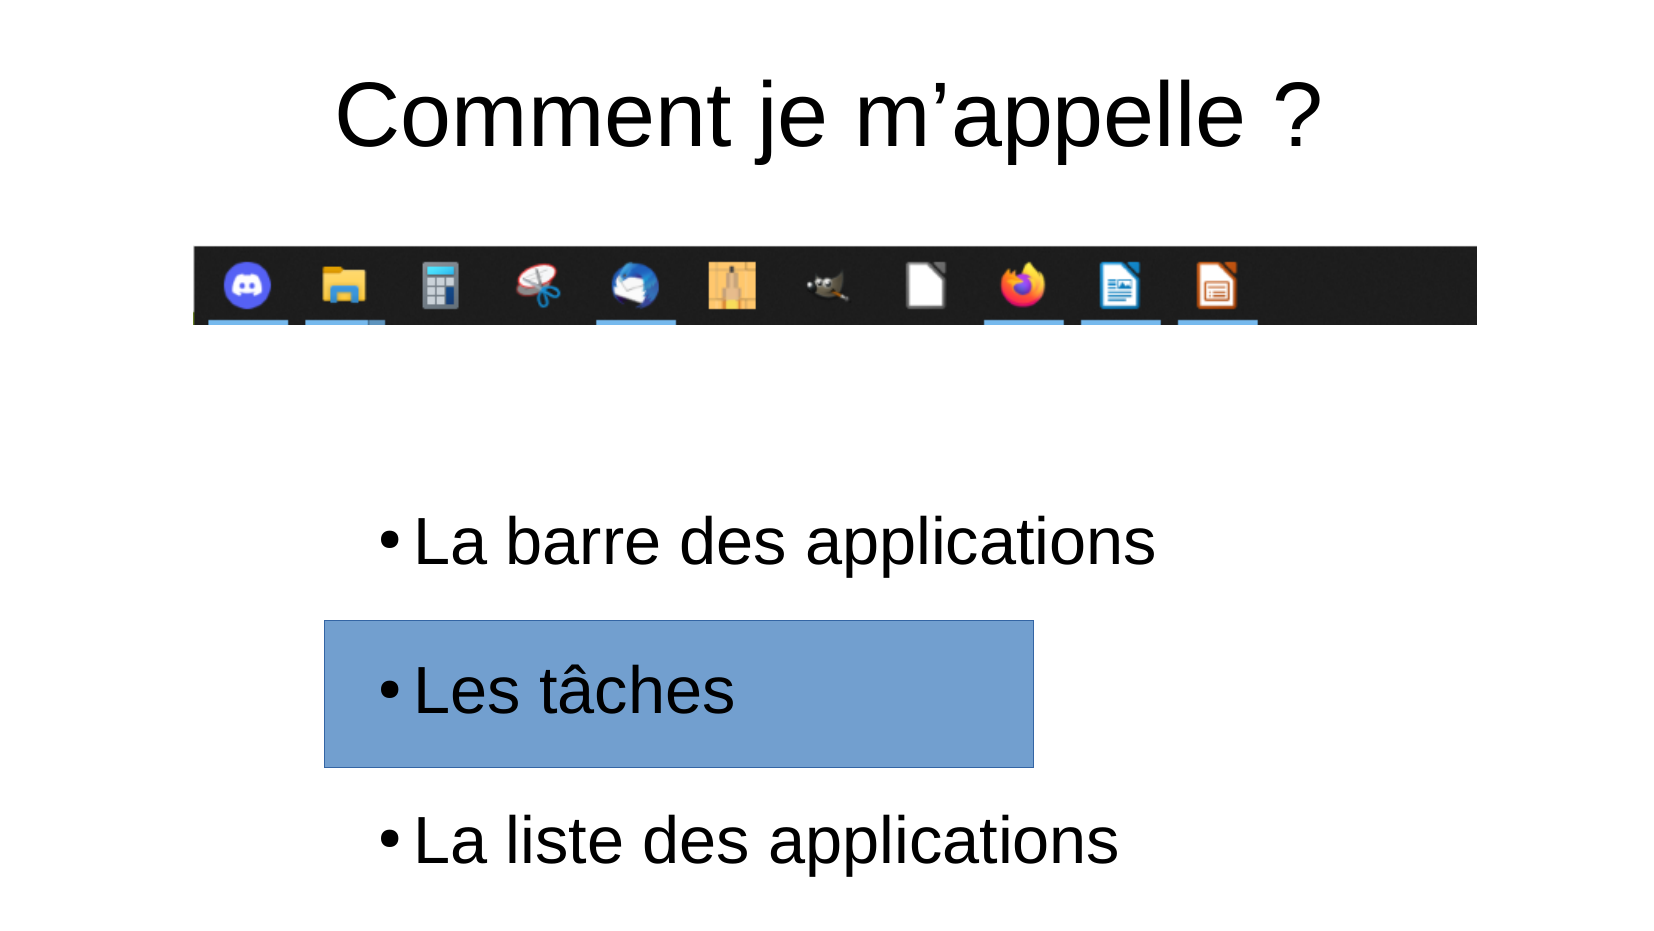

# Comment je m’appelle ?
La barre des applications
Les tâches
La liste des applications